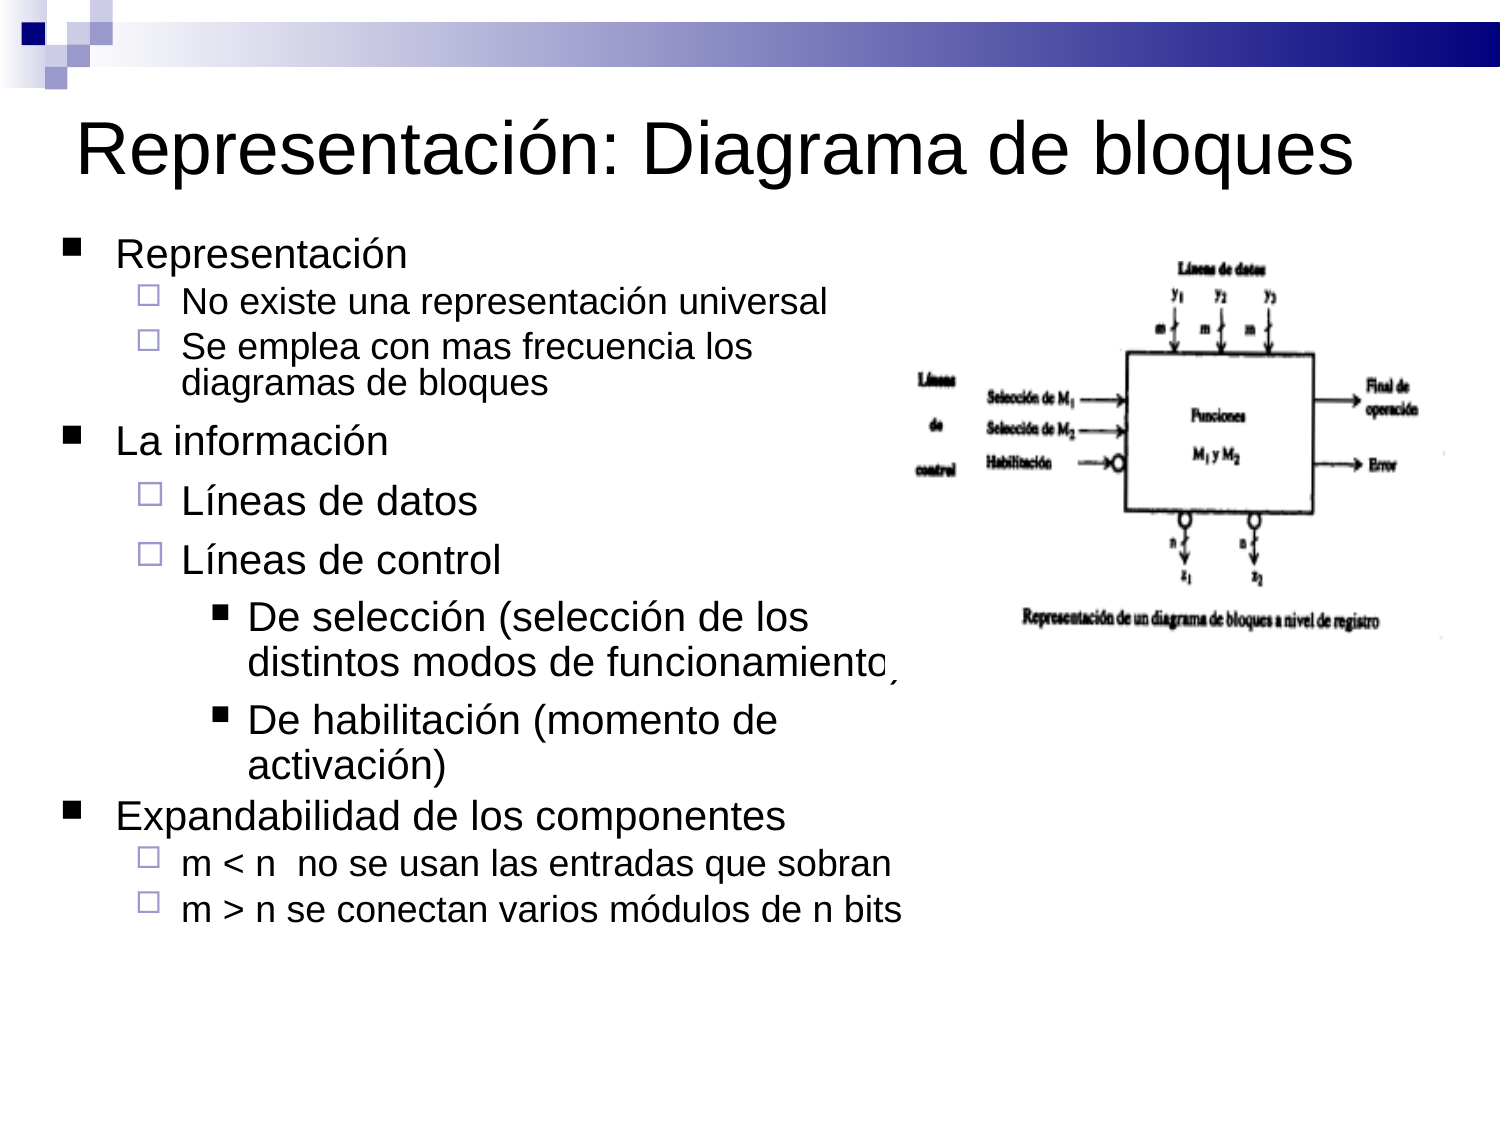

# Representación: Diagrama de bloques
Representación
No existe una representación universal
Se emplea con mas frecuencia los diagramas de bloques
La información
Líneas de datos
Líneas de control
De selección (selección de los distintos modos de funcionamiento)‏
De habilitación (momento de activación)‏
Expandabilidad de los componentes
m < n no se usan las entradas que sobran
m > n se conectan varios módulos de n bits